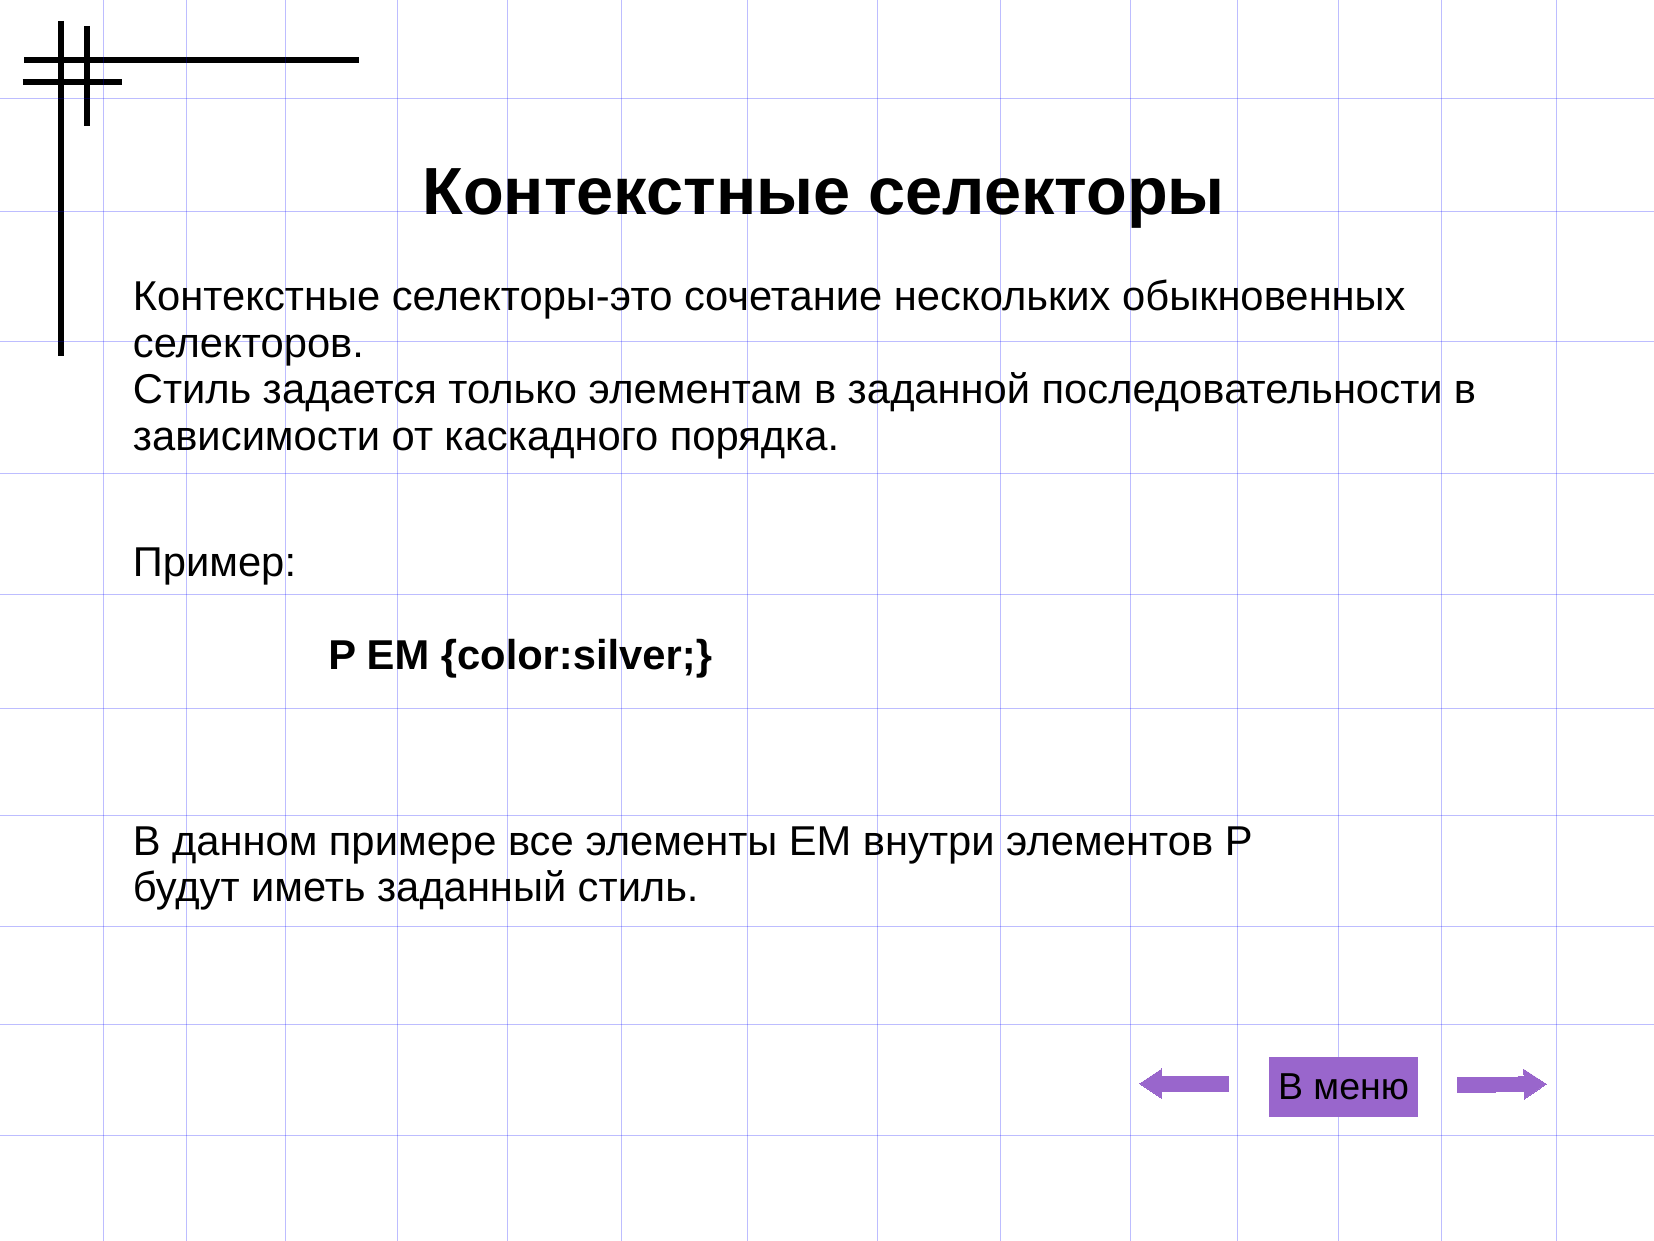

Контекстные селекторы
Контекстные селекторы-это сочетание нескольких обыкновенных селекторов.
Стиль задается только элементам в заданной последовательности в зависимости от каскадного порядка.
Пример:
 P EM {color:silver;}
В данном примере все элементы ЕМ внутри элементов Р будут иметь заданный стиль.
В меню